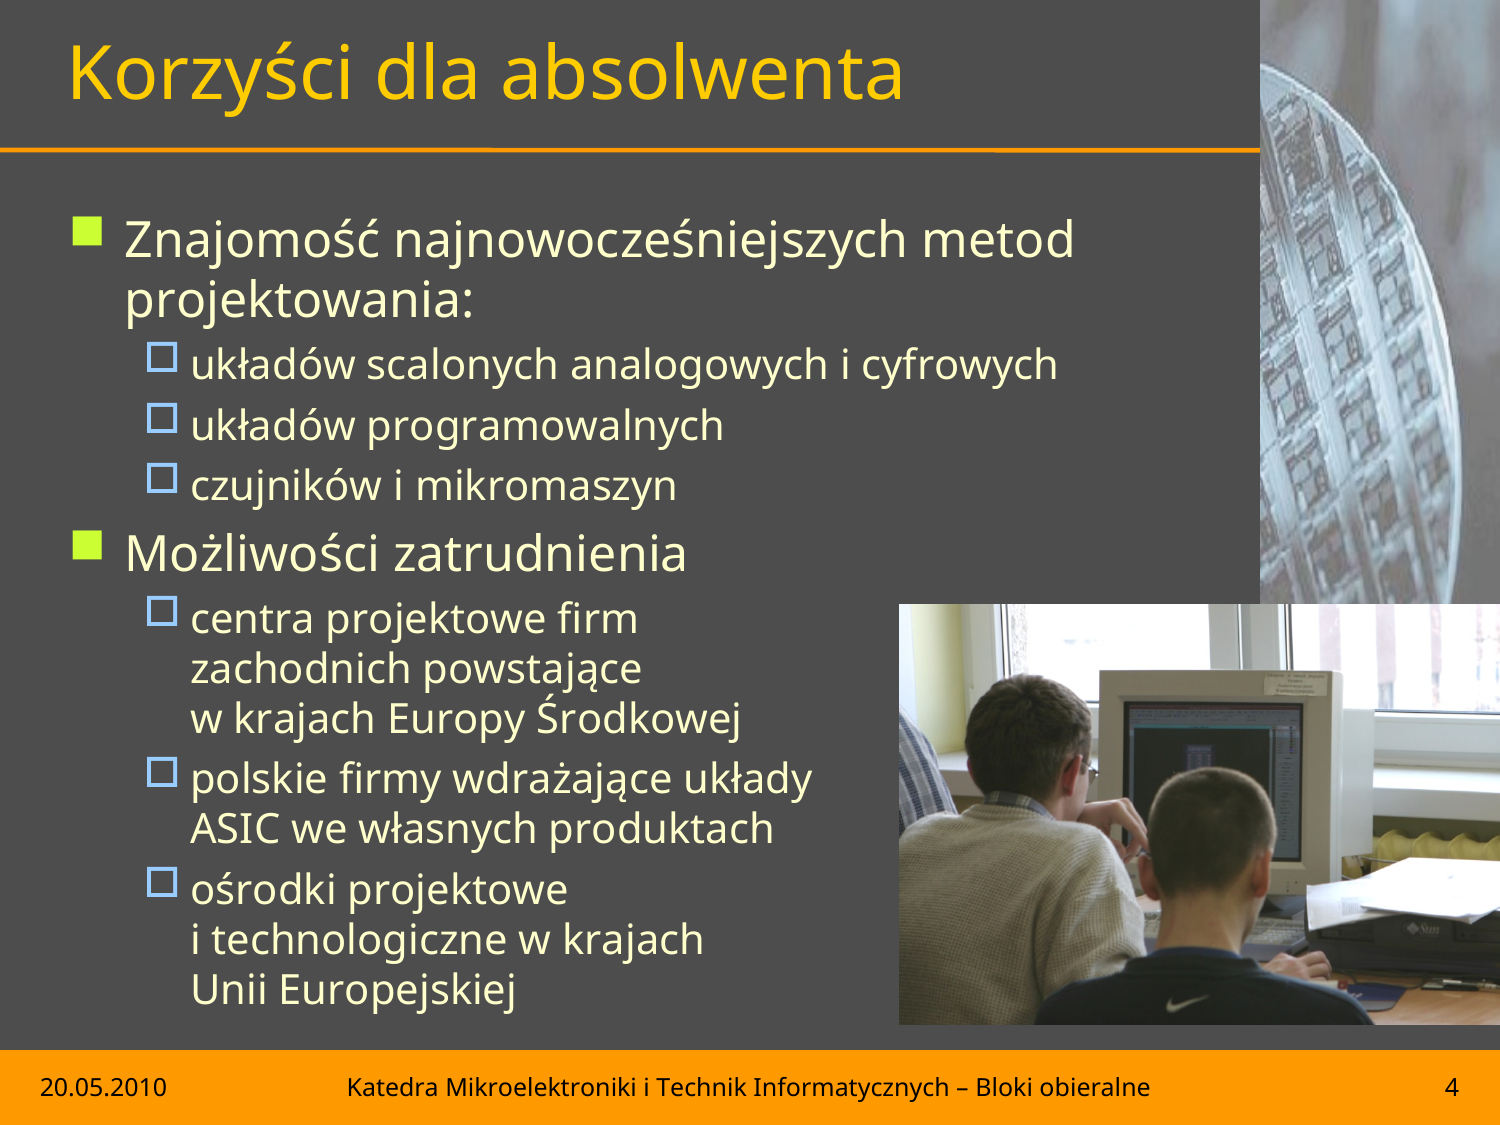

Korzyści dla absolwenta
Znajomość najnowocześniejszych metod projektowania:
układów scalonych analogowych i cyfrowych
układów programowalnych
czujników i mikromaszyn
Możliwości zatrudnienia
centra projektowe firm
zachodnich powstające
w krajach Europy Środkowej
polskie firmy wdrażające układy
ASIC we własnych produktach
ośrodki projektowe
i technologiczne w krajach
Unii Europejskiej
20.05.2010
Katedra Mikroelektroniki i Technik Informatycznych – Bloki obieralne
4